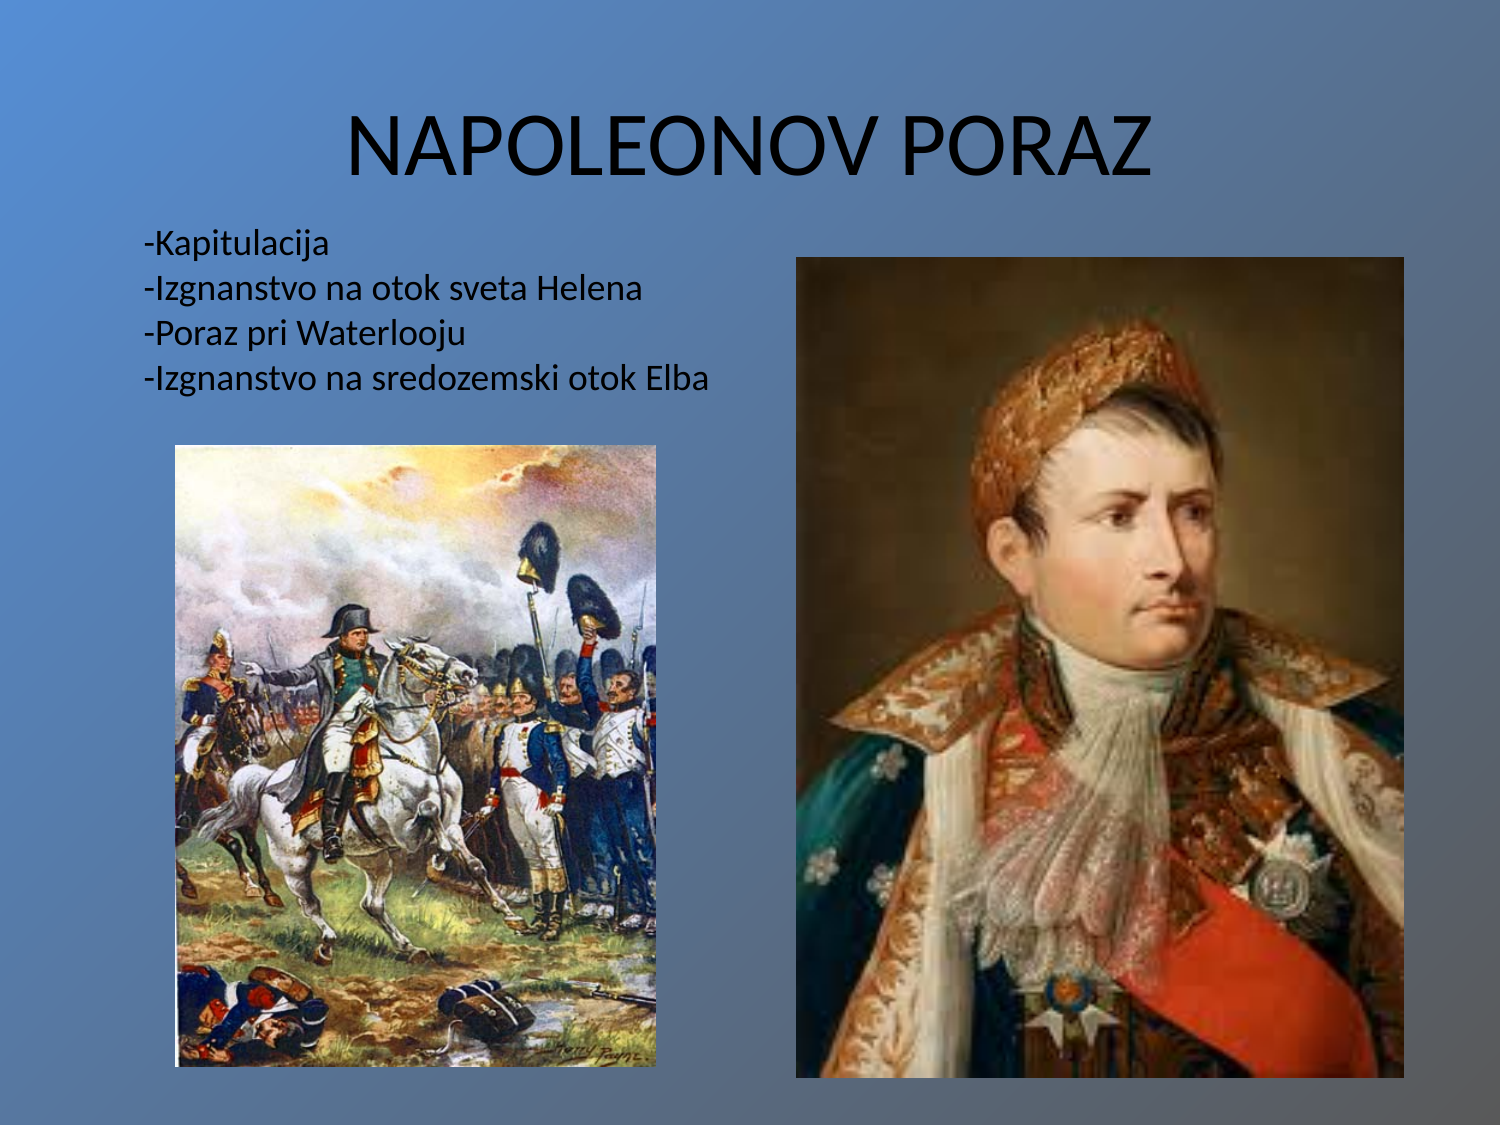

# NAPOLEONOV PORAZ
-Kapitulacija
-Izgnanstvo na otok sveta Helena
-Poraz pri Waterlooju
-Izgnanstvo na sredozemski otok Elba